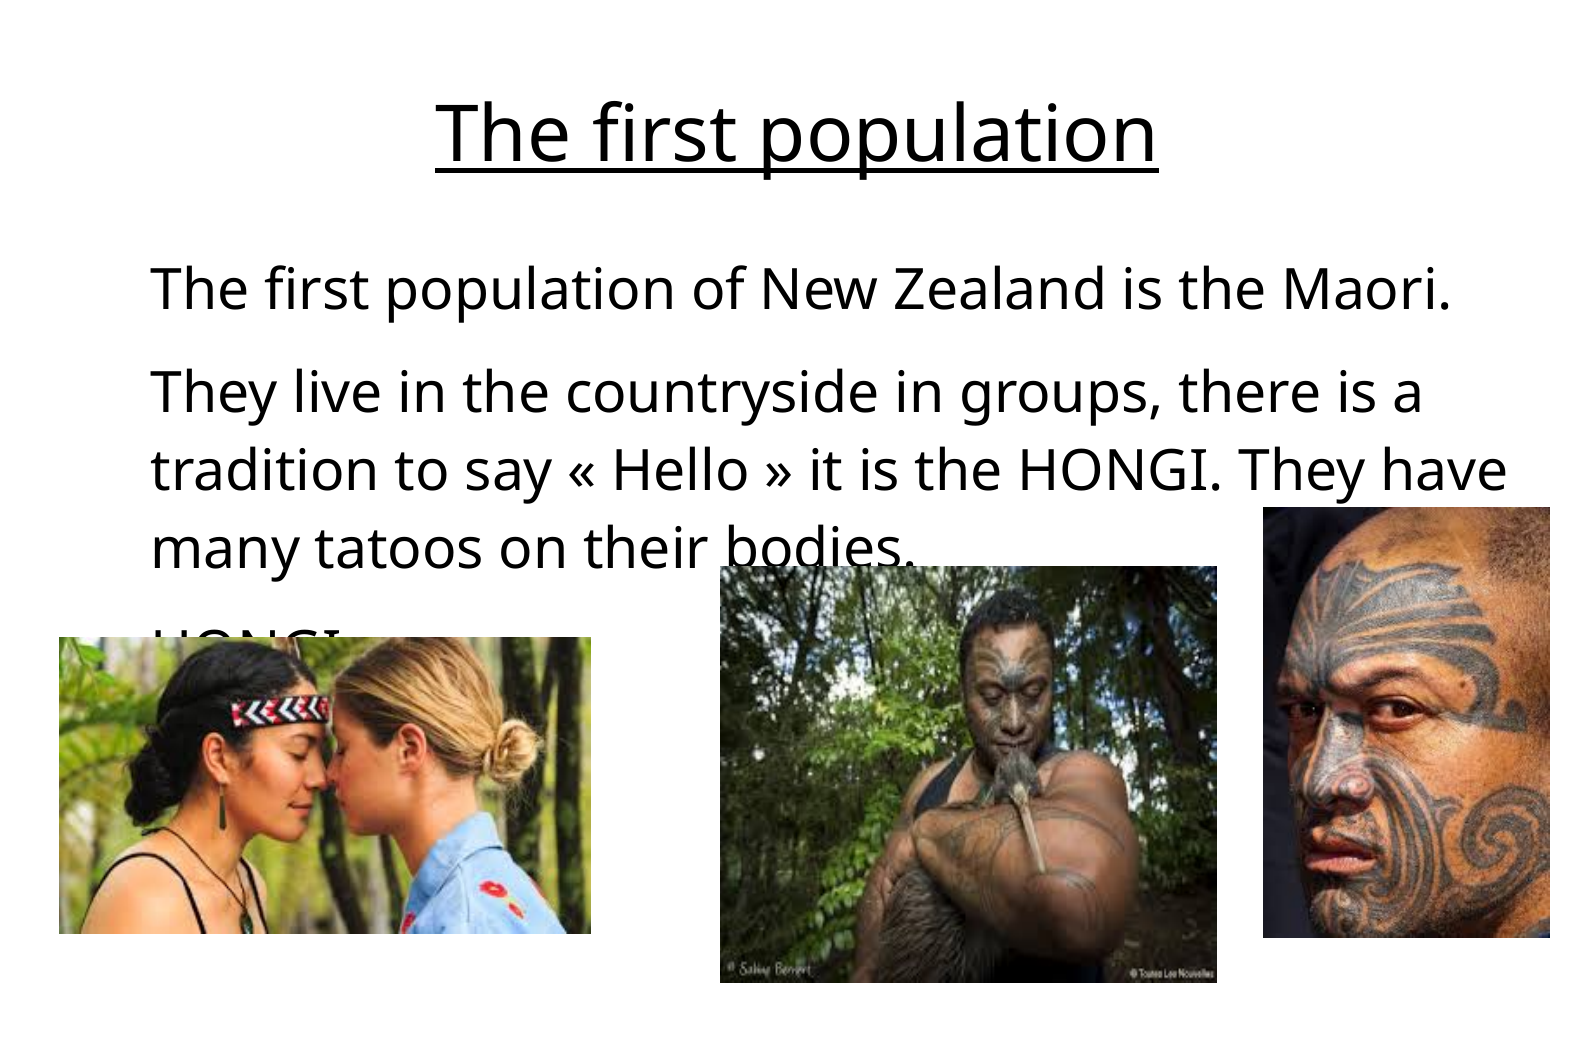

# The first population
The first population of New Zealand is the Maori.
They live in the countryside in groups, there is a tradition to say « Hello » it is the HONGI. They have many tatoos on their bodies.
HONGI